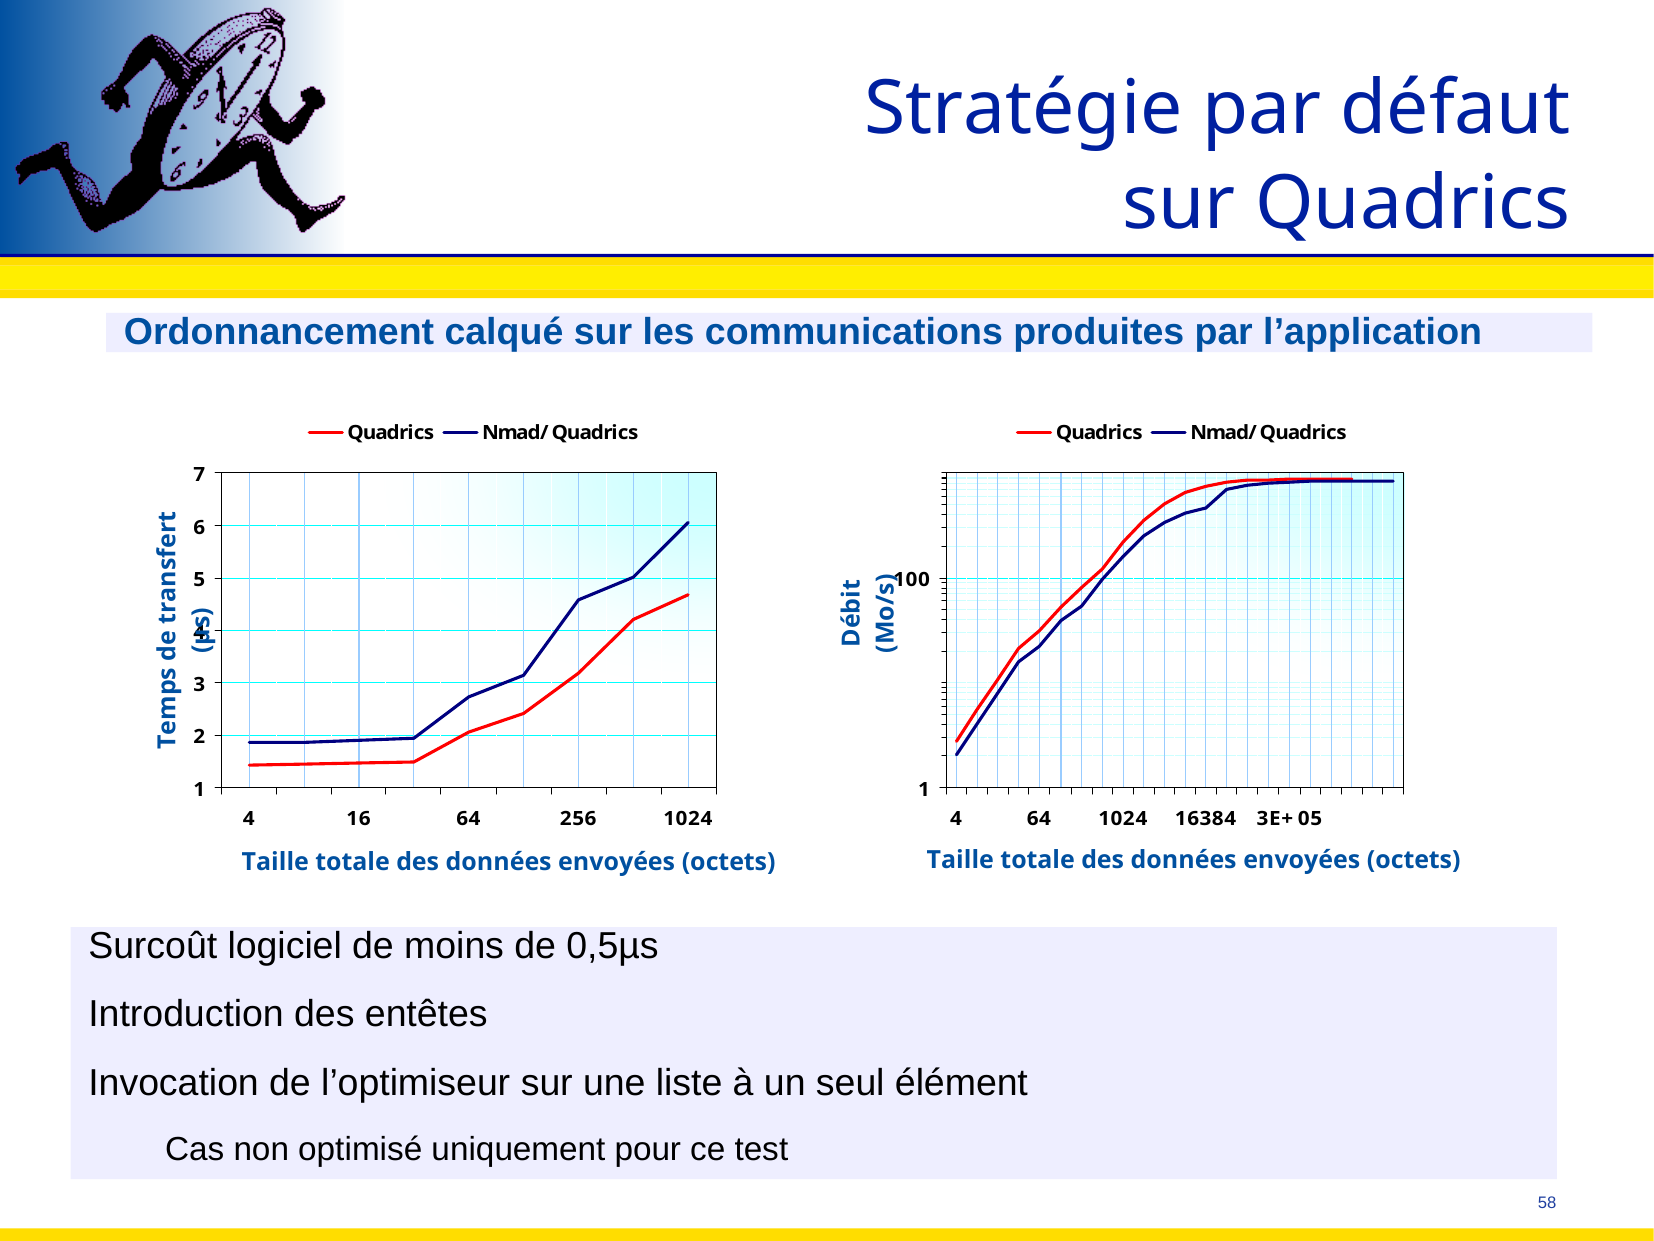

# Stratégie par défaut sur Quadrics
Ordonnancement calqué sur les communications produites par l’application
Temps de transfert (µs)
Débit (Mo/s)
Taille totale des données envoyées (octets)
Taille totale des données envoyées (octets)
Surcoût logiciel de moins de 0,5µs
Introduction des entêtes
Invocation de l’optimiseur sur une liste à un seul élément
Cas non optimisé uniquement pour ce test